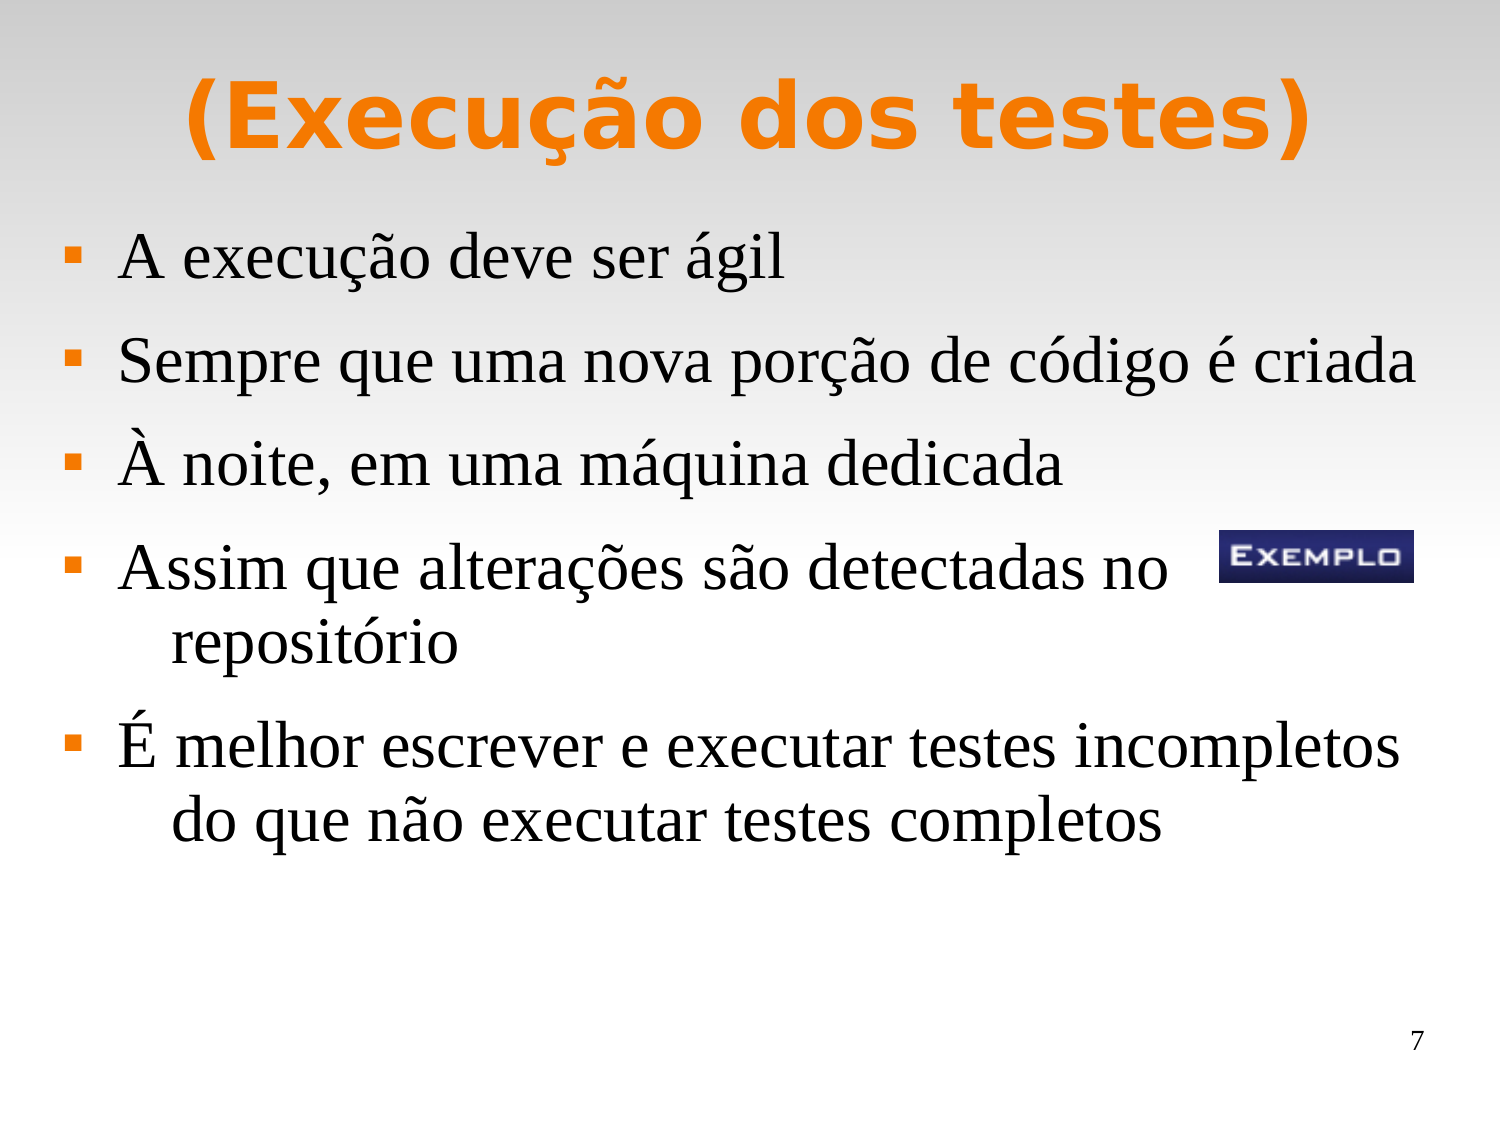

# (Execução dos testes)
A execução deve ser ágil
Sempre que uma nova porção de código é criada
À noite, em uma máquina dedicada
Assim que alterações são detectadas no repositório
É melhor escrever e executar testes incompletos do que não executar testes completos
7